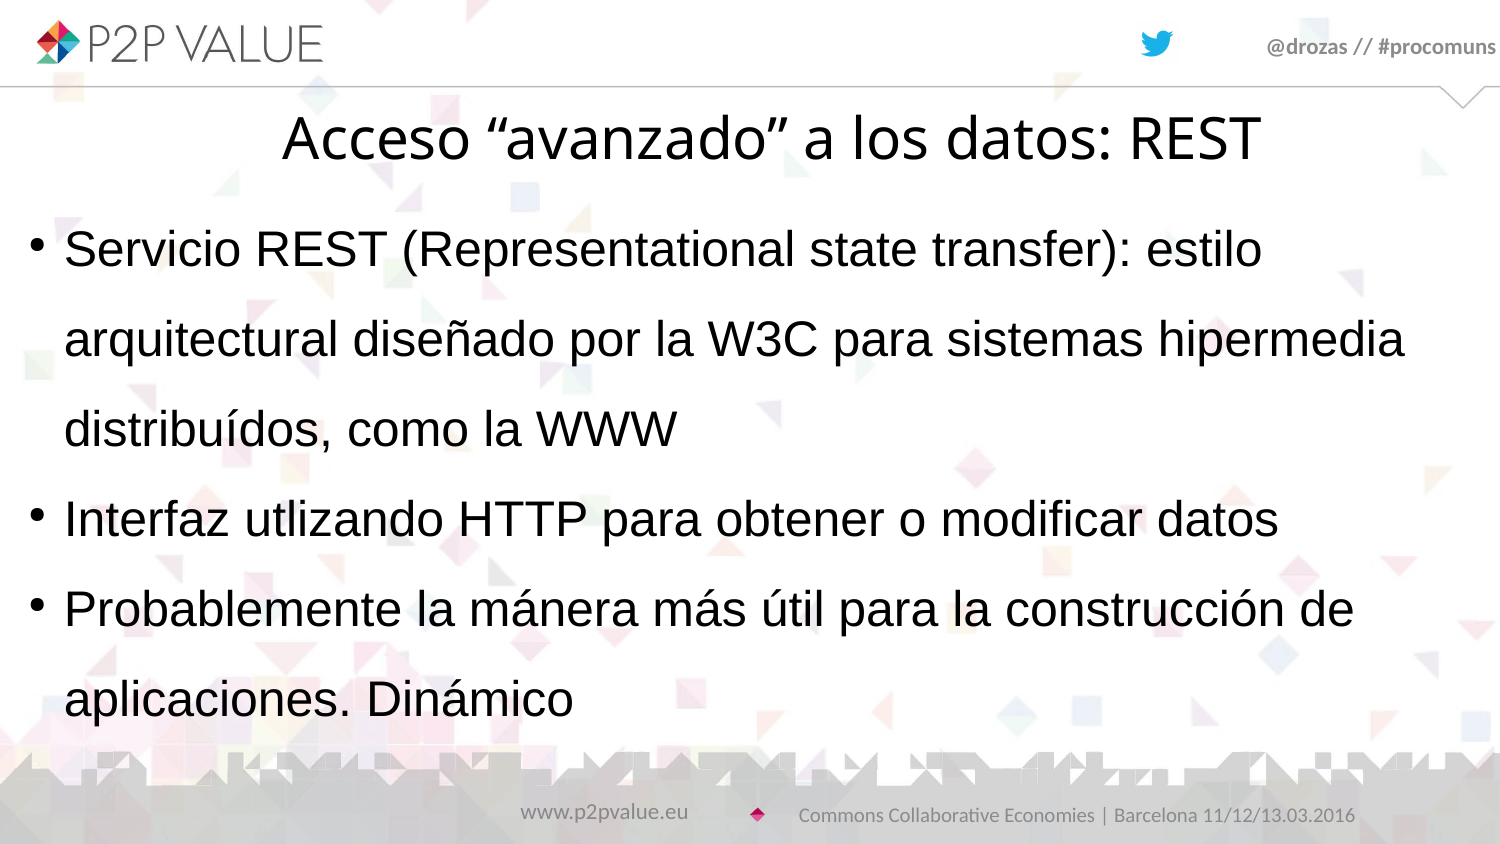

@drozas // #procomuns
# Acceso “avanzado” a los datos: REST
Servicio REST (Representational state transfer): estilo arquitectural diseñado por la W3C para sistemas hipermedia distribuídos, como la WWW
Interfaz utlizando HTTP para obtener o modificar datos
Probablemente la mánera más útil para la construcción de aplicaciones. Dinámico
www.p2pvalue.eu
Commons Collaborative Economies | Barcelona 11/12/13.03.2016